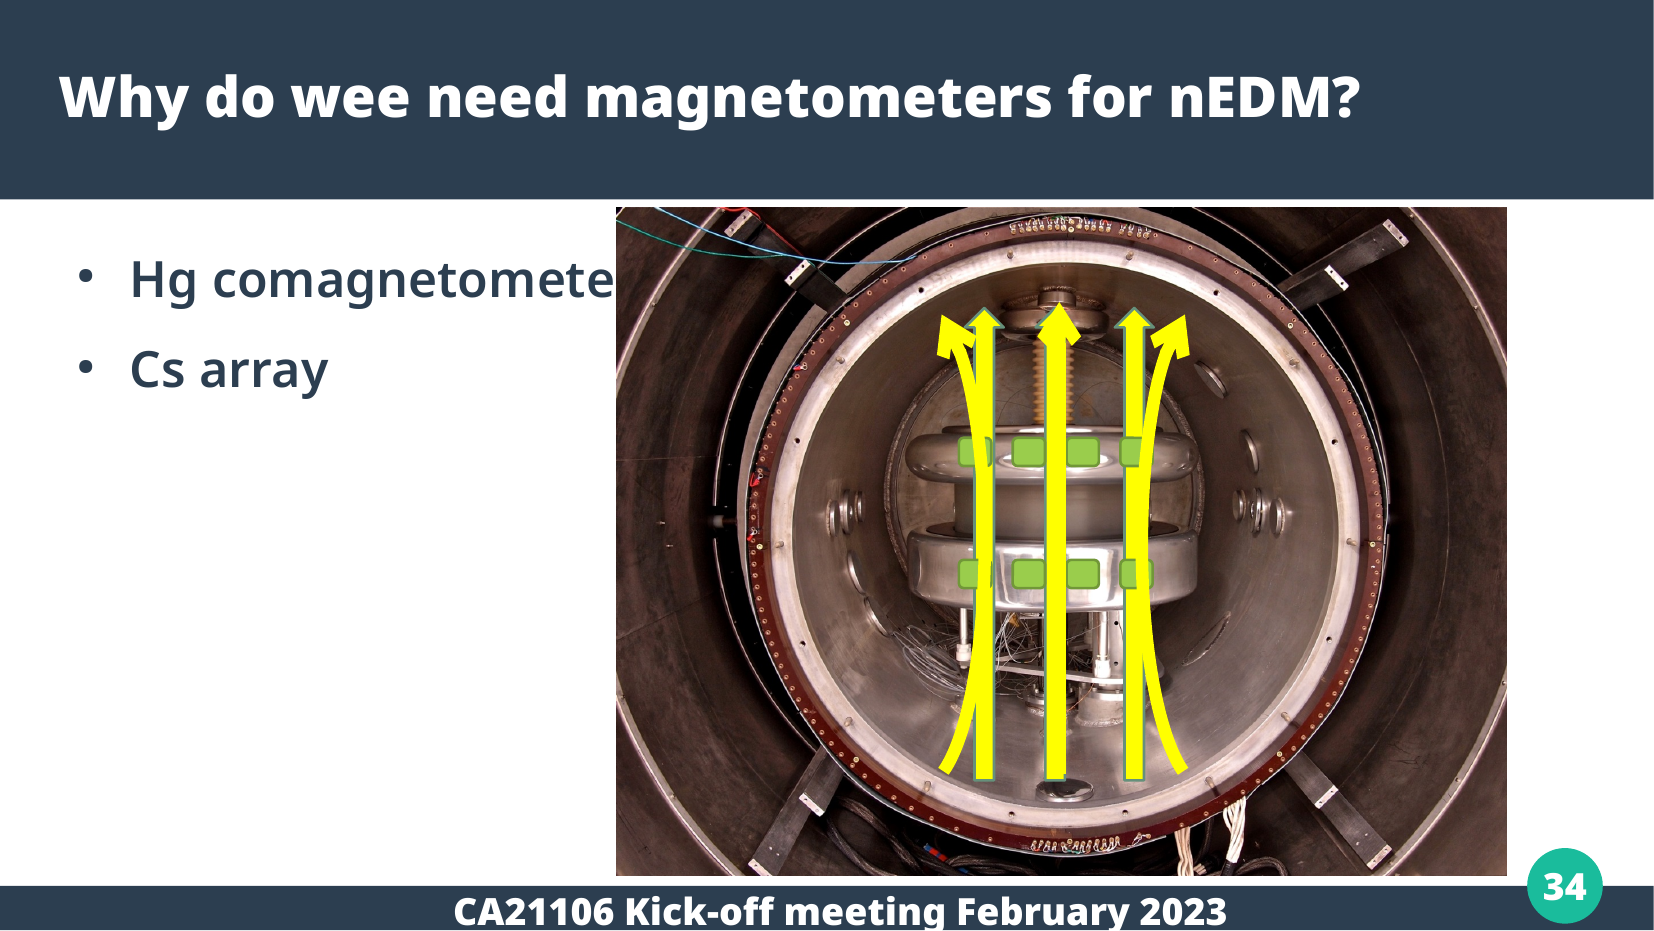

# Why do wee need magnetometers for nEDM?
Hg comagnetometer
Cs array
CA21106 Kick-off meeting February 2023